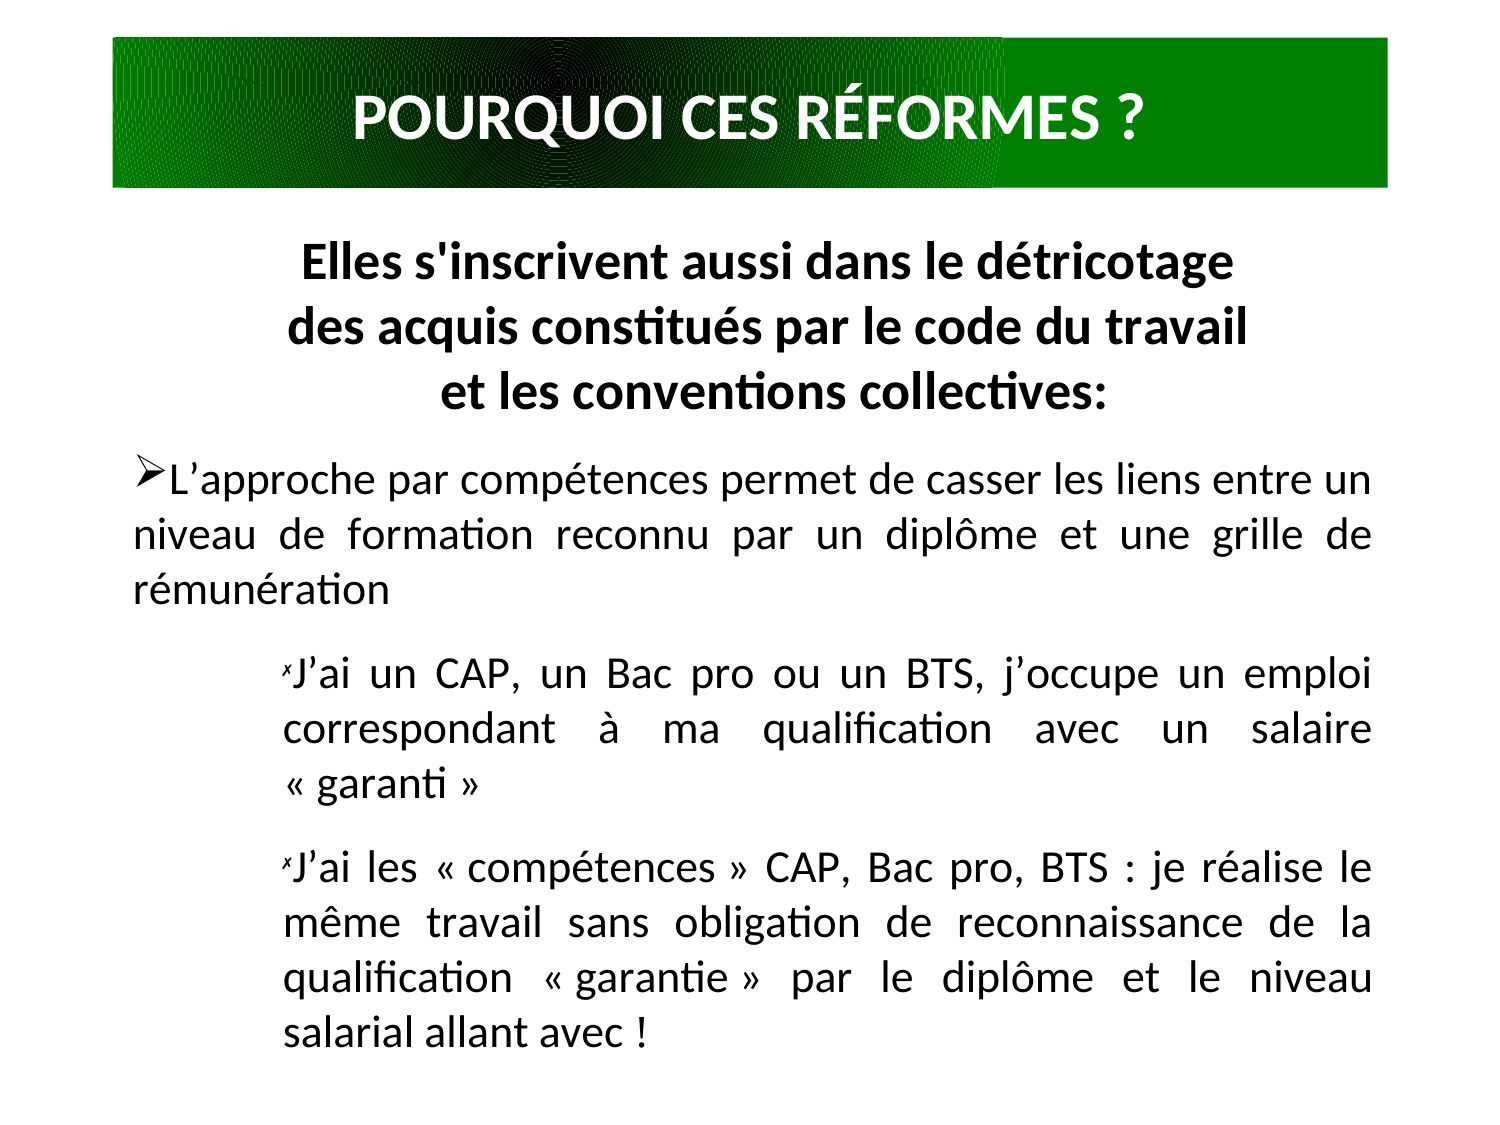

# POURQUOI CES RÉFORMES ?
Elles s'inscrivent aussi dans le détricotage
des acquis constitués par le code du travail
et les conventions collectives:
L’approche par compétences permet de casser les liens entre un niveau de formation reconnu par un diplôme et une grille de rémunération
J’ai un CAP, un Bac pro ou un BTS, j’occupe un emploi correspondant à ma qualification avec un salaire « garanti »
J’ai les « compétences » CAP, Bac pro, BTS : je réalise le même travail sans obligation de reconnaissance de la qualification « garantie » par le diplôme et le niveau salarial allant avec !